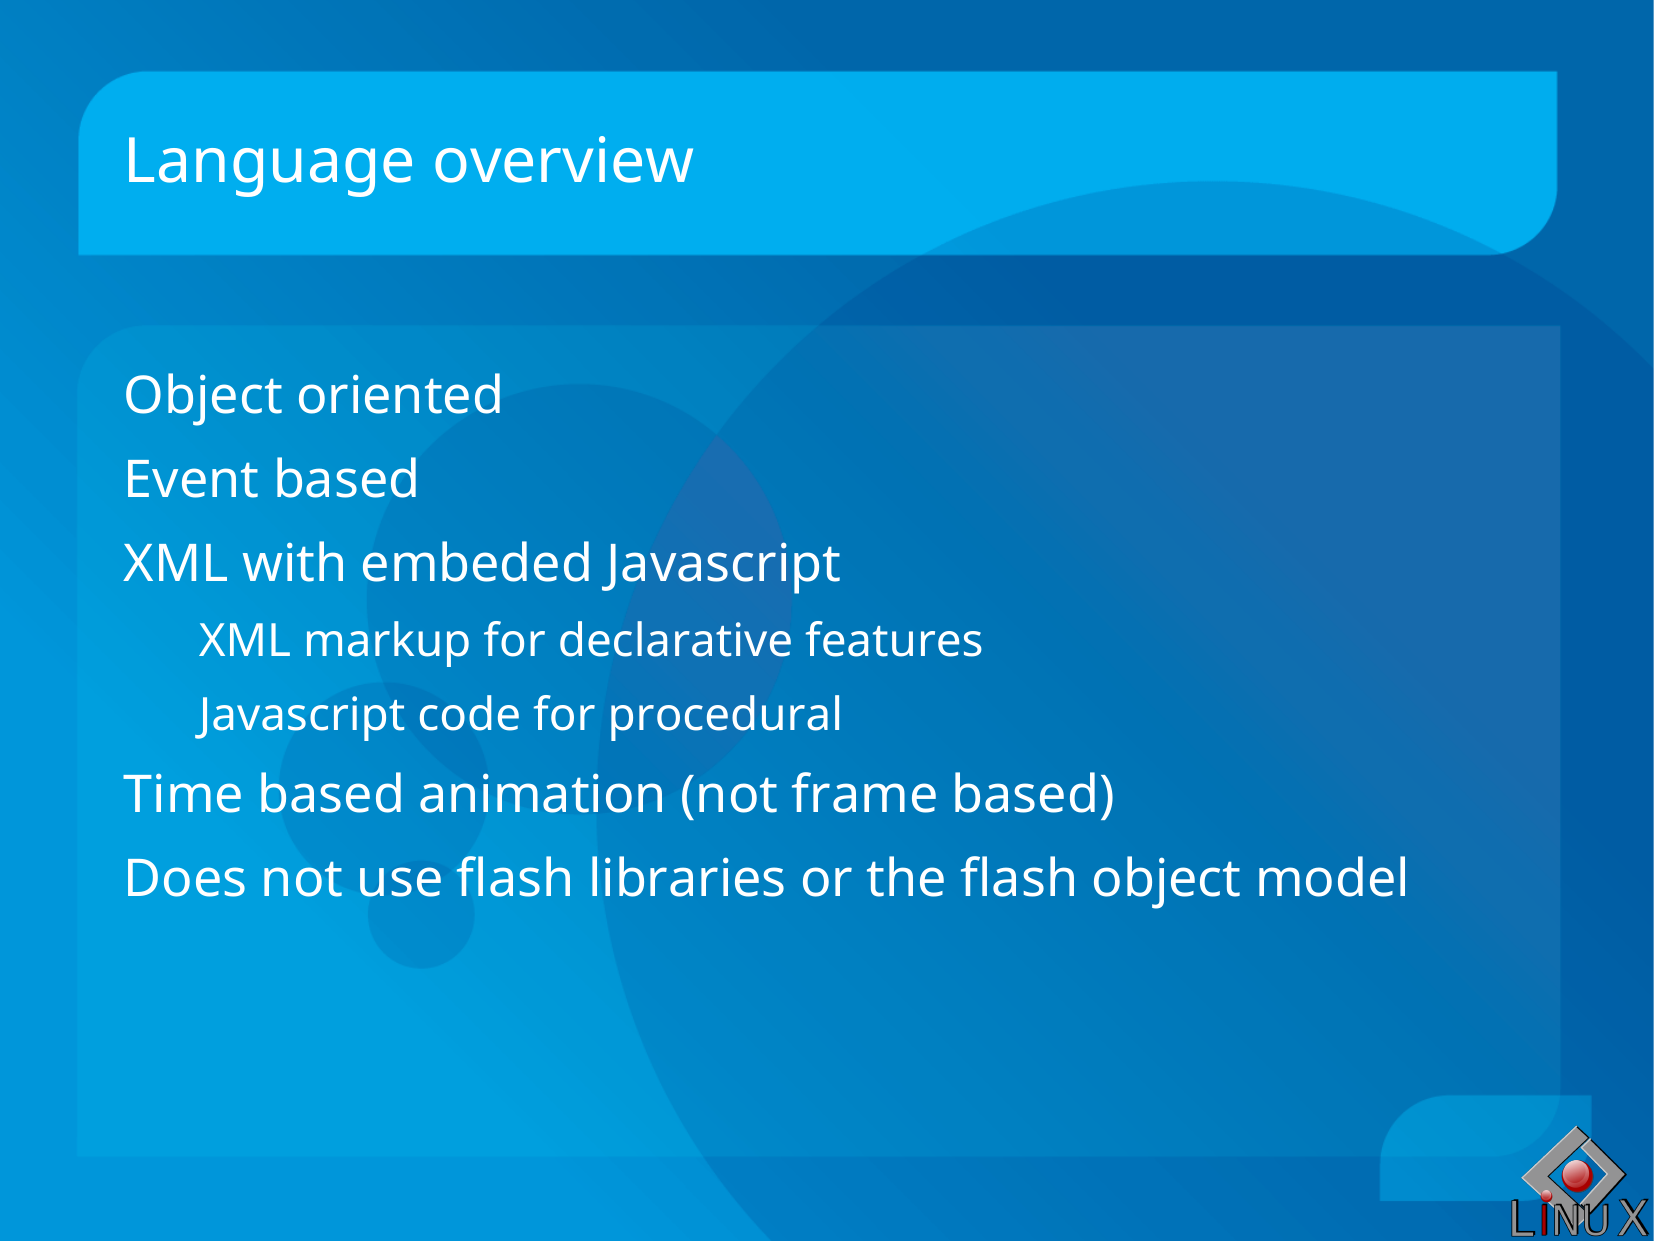

# Language overview
Object oriented
Event based
XML with embeded Javascript
XML markup for declarative features
Javascript code for procedural
Time based animation (not frame based)
Does not use flash libraries or the flash object model